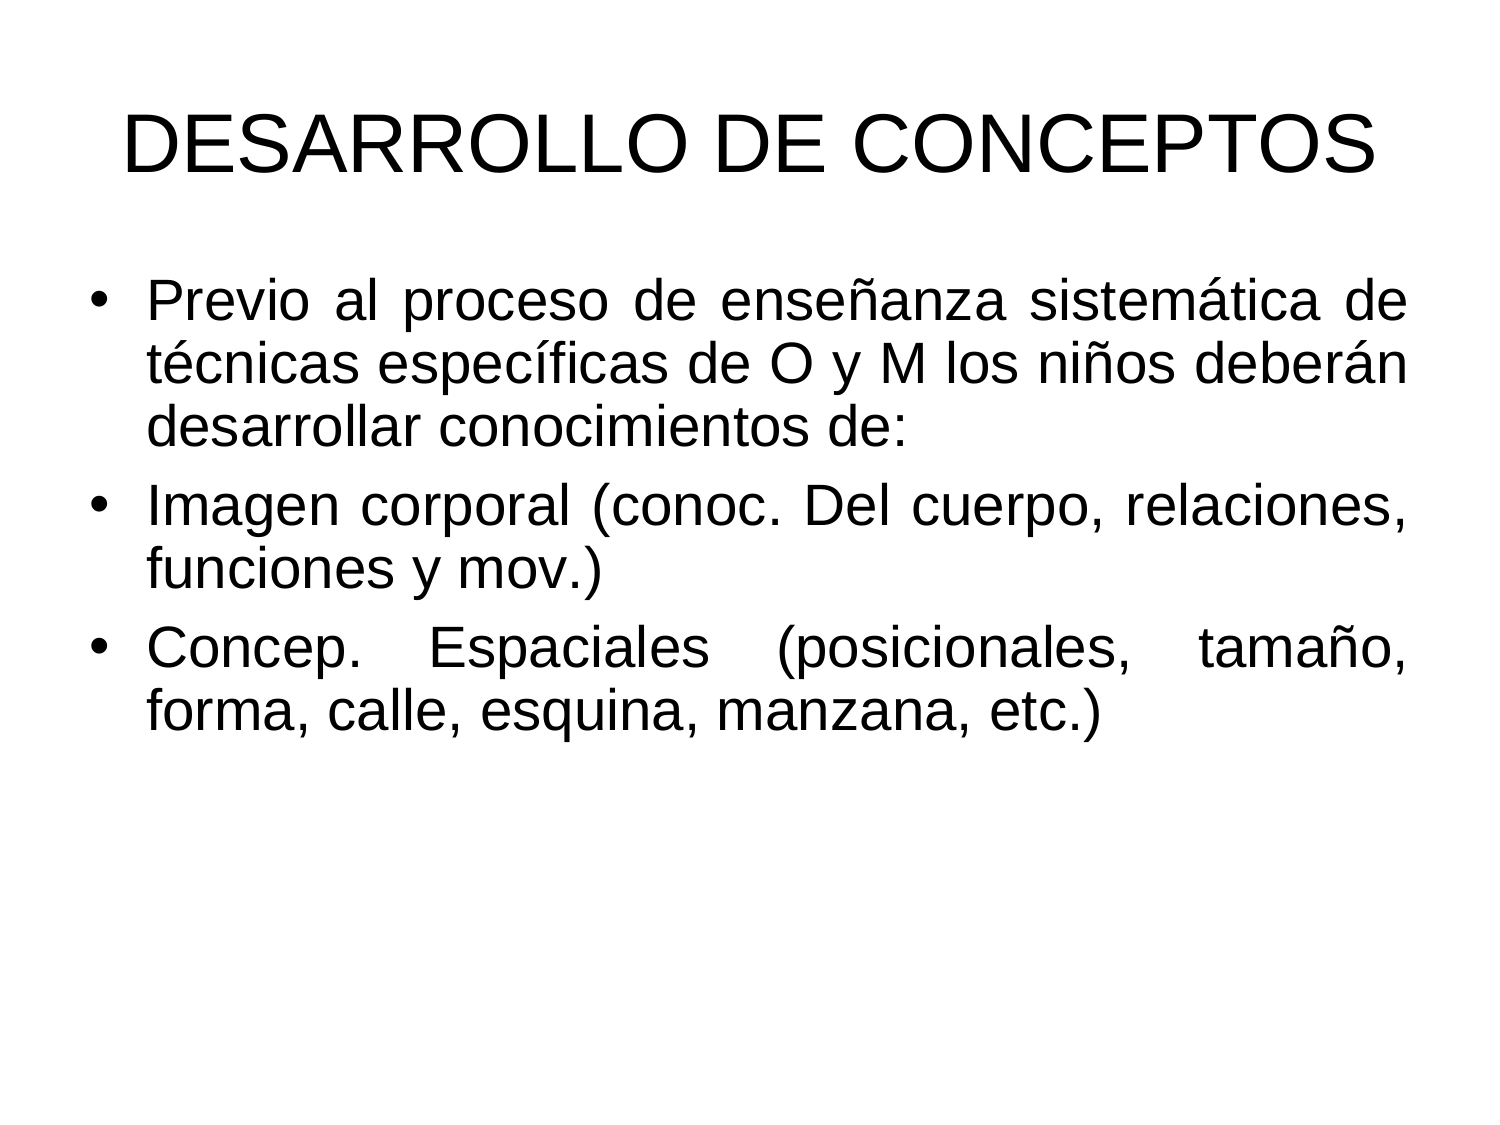

# DESARROLLO DE CONCEPTOS
Previo al proceso de enseñanza sistemática de técnicas específicas de O y M los niños deberán desarrollar conocimientos de:
Imagen corporal (conoc. Del cuerpo, relaciones, funciones y mov.)
Concep. Espaciales (posicionales, tamaño, forma, calle, esquina, manzana, etc.)